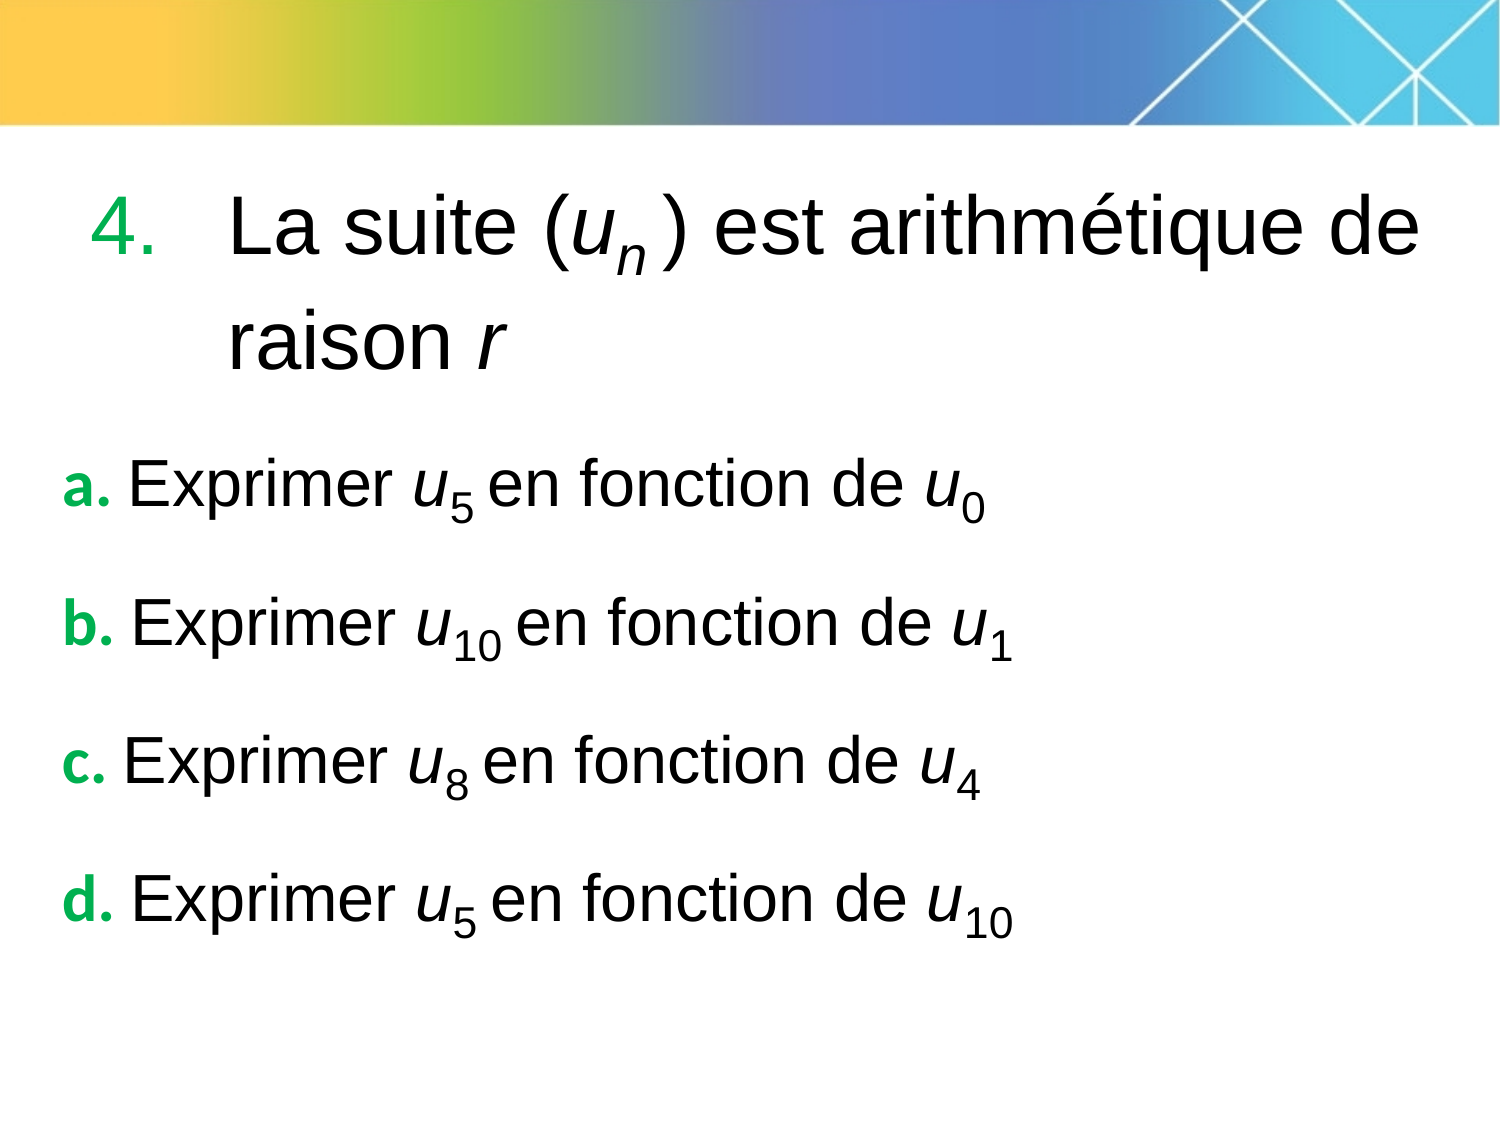

La suite (un ) est arithmétique de raison r
a. Exprimer u5 en fonction de u0
b. Exprimer u10 en fonction de u1
c. Exprimer u8 en fonction de u4
d. Exprimer u5 en fonction de u10